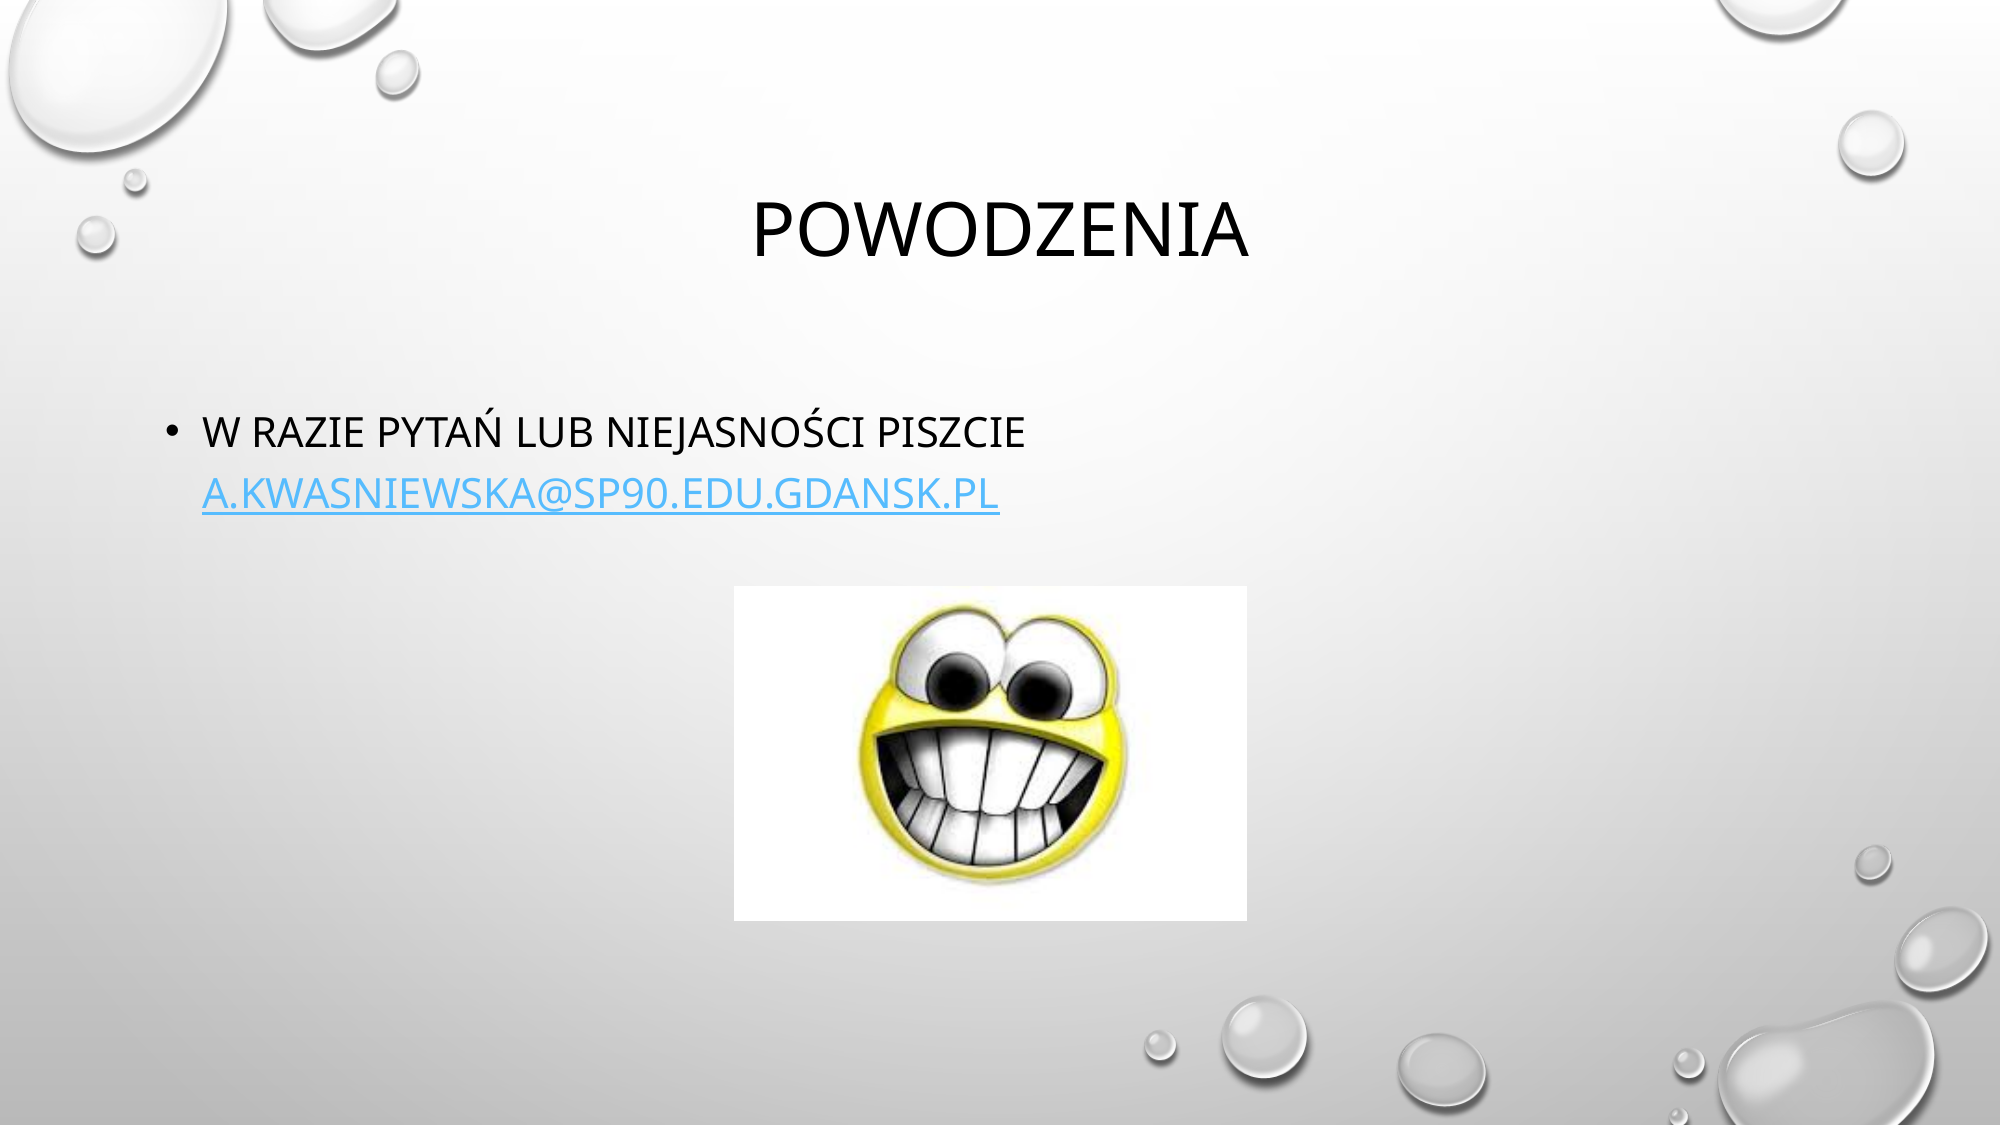

# POWODZENIA
W razie pytań lub niejasności piszcie a.kwasniewska@sp90.edu.gdansk.pl